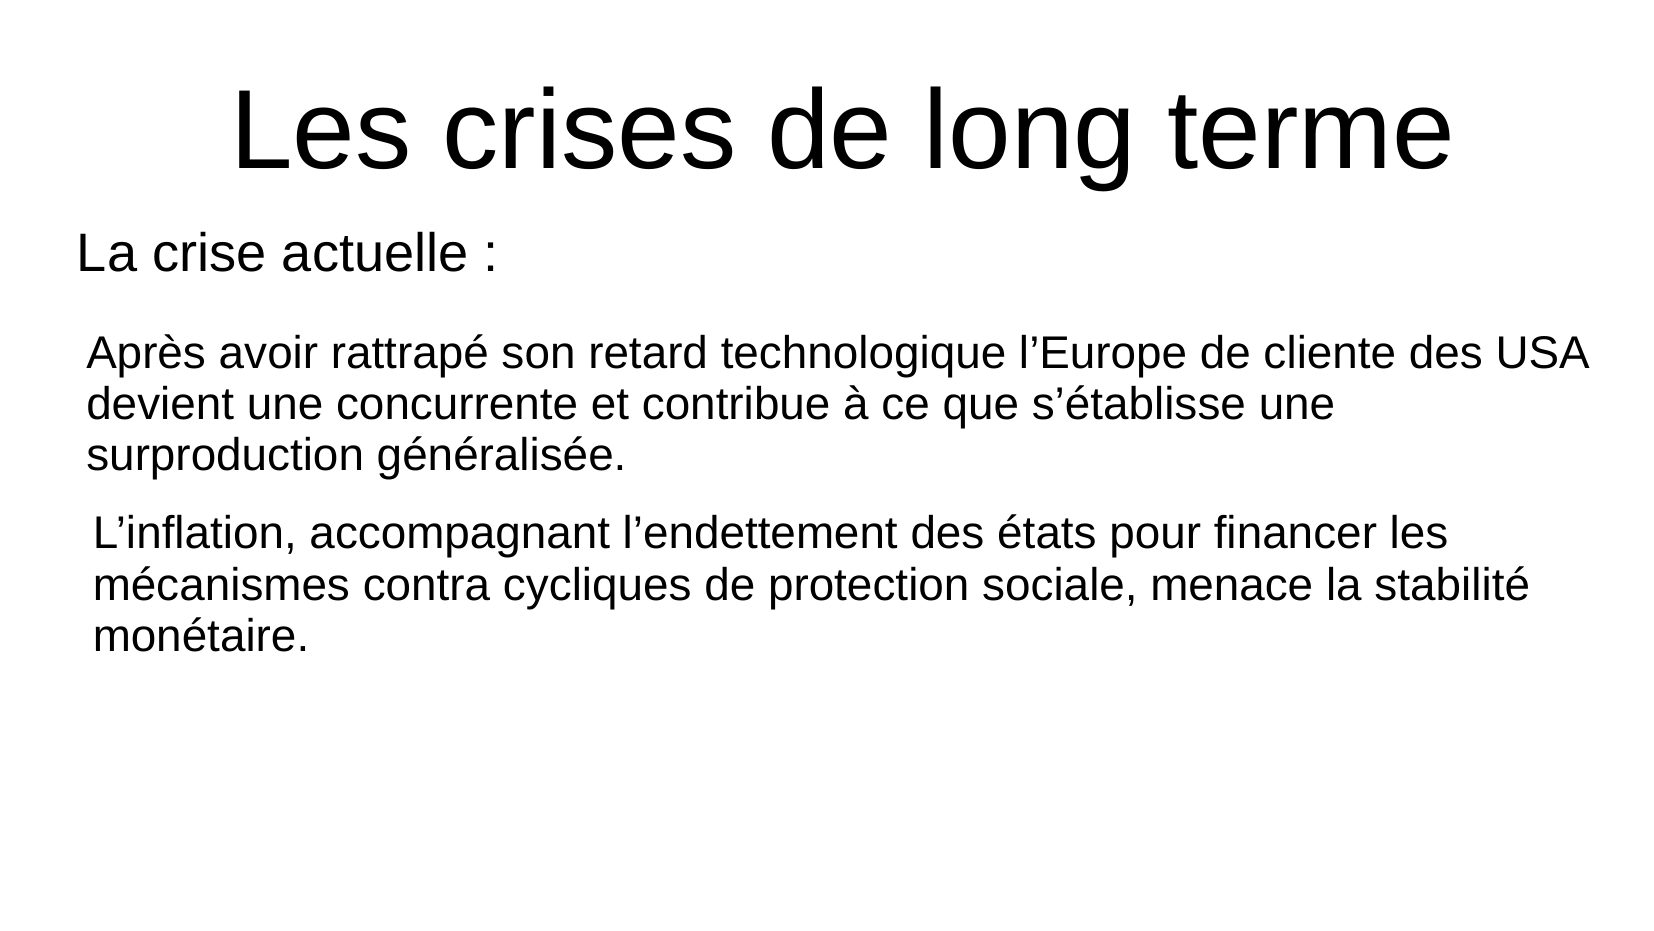

# Les crises de long terme
La crise actuelle :
Après avoir rattrapé son retard technologique l’Europe de cliente des USA devient une concurrente et contribue à ce que s’établisse une surproduction généralisée.
L’inflation, accompagnant l’endettement des états pour financer les mécanismes contra cycliques de protection sociale, menace la stabilité monétaire.